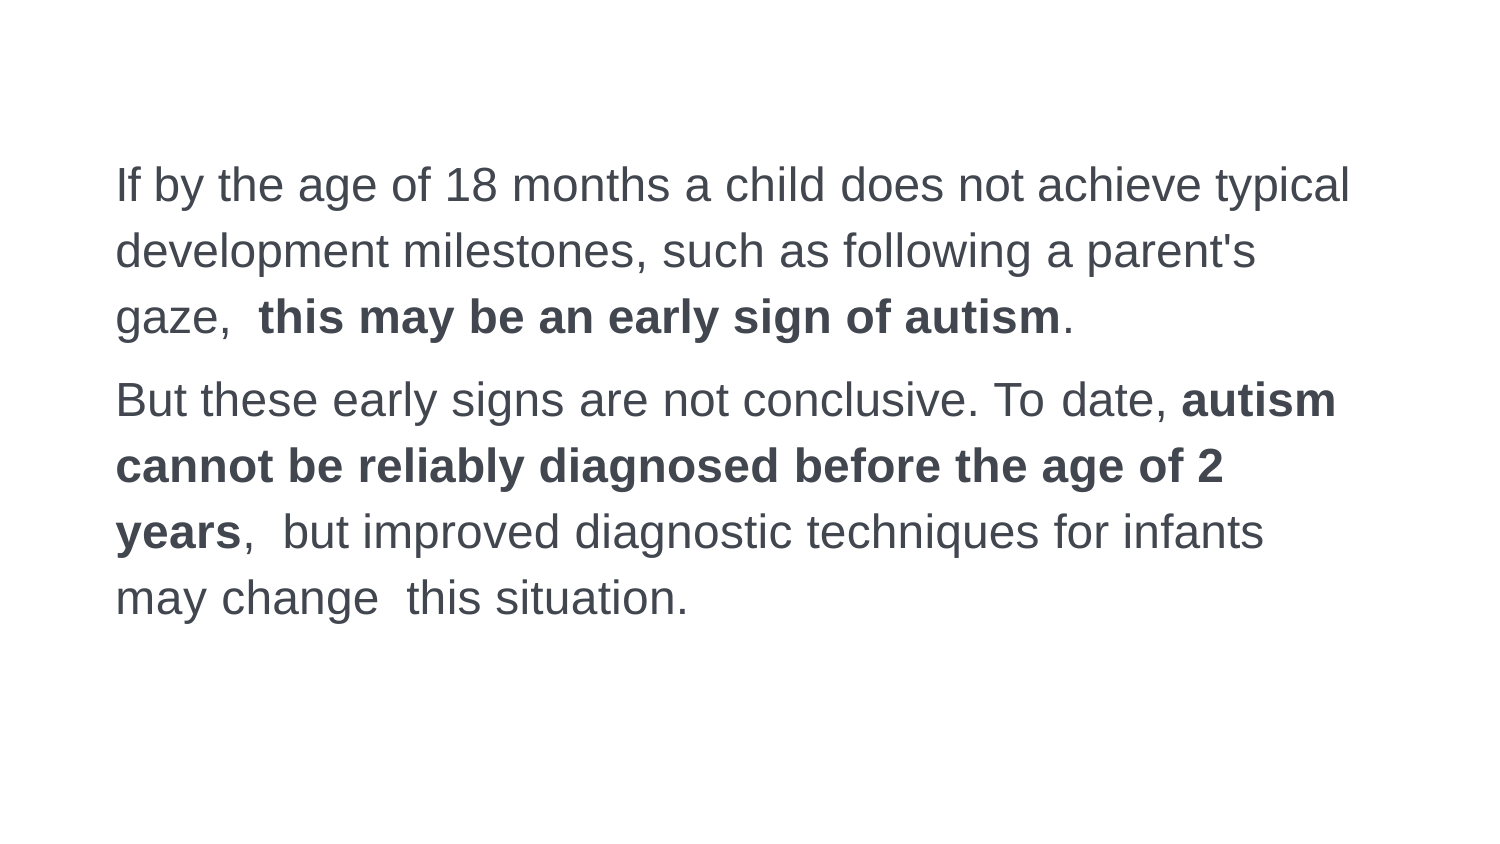

If by the age of 18 months a child does not achieve typical development milestones, such as following a parent's gaze, this may be an early sign of autism.
But these early signs are not conclusive. To date, autism cannot be reliably diagnosed before the age of 2 years, but improved diagnostic techniques for infants may change this situation.